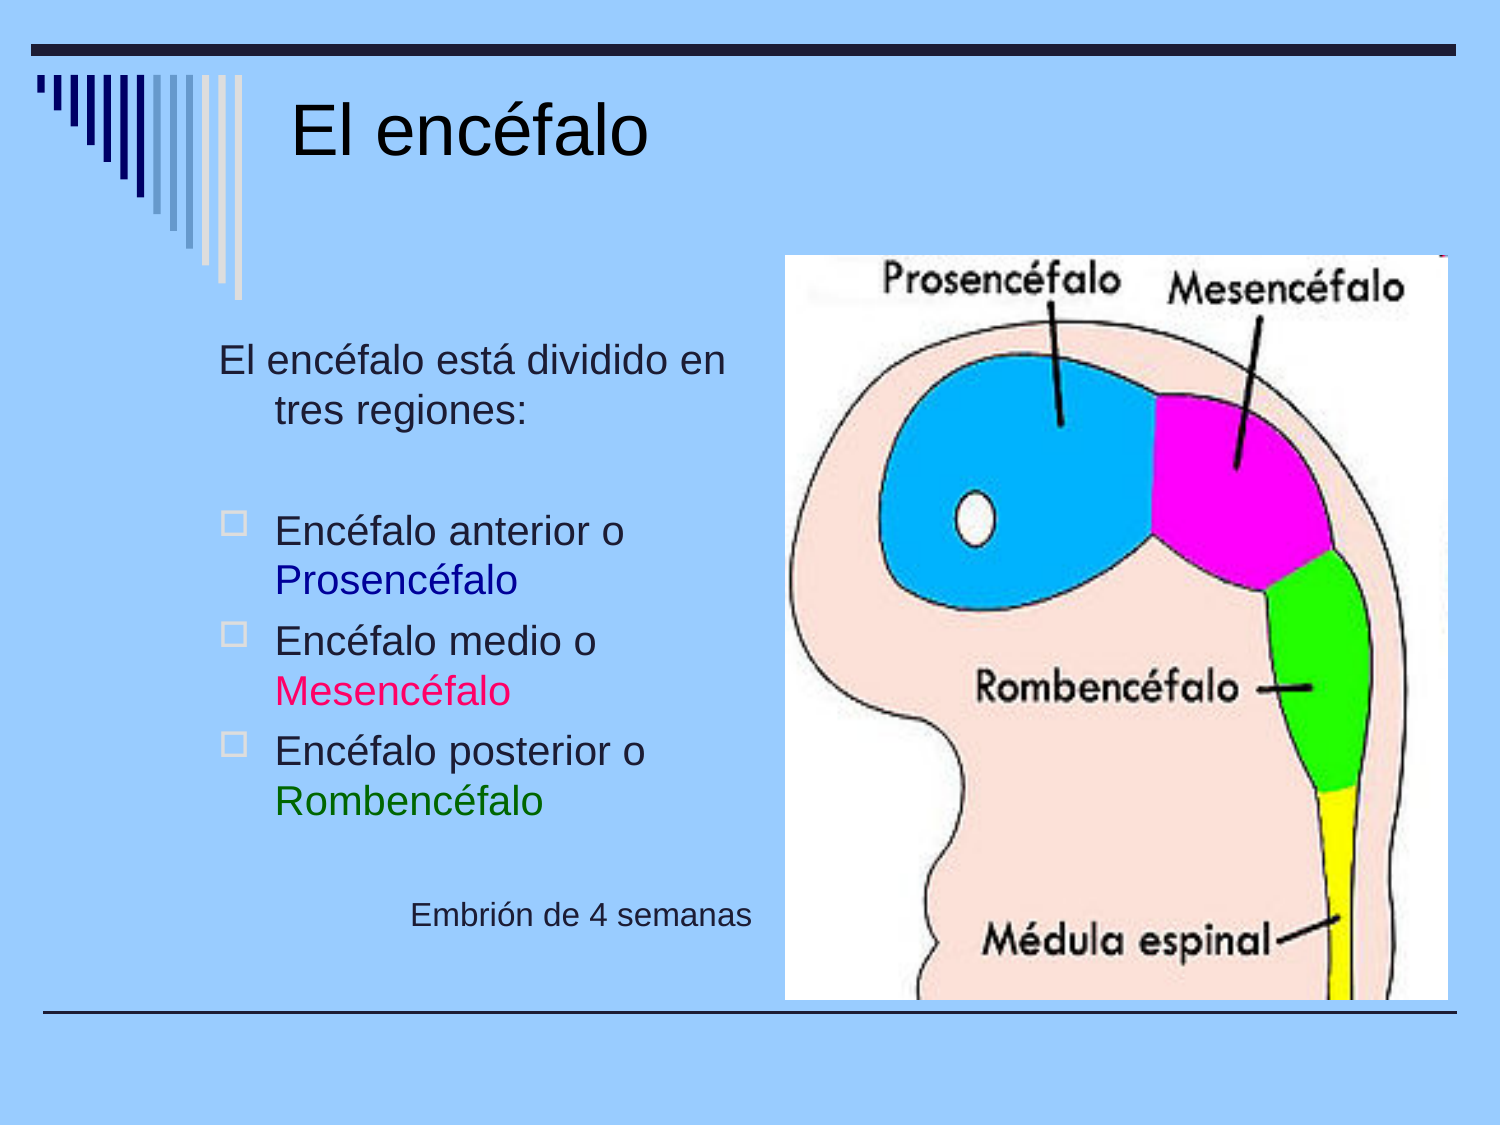

# El encéfalo
El encéfalo está dividido en tres regiones:
Encéfalo anterior o Prosencéfalo
Encéfalo medio o Mesencéfalo
Encéfalo posterior o Rombencéfalo
 Embrión de 4 semanas